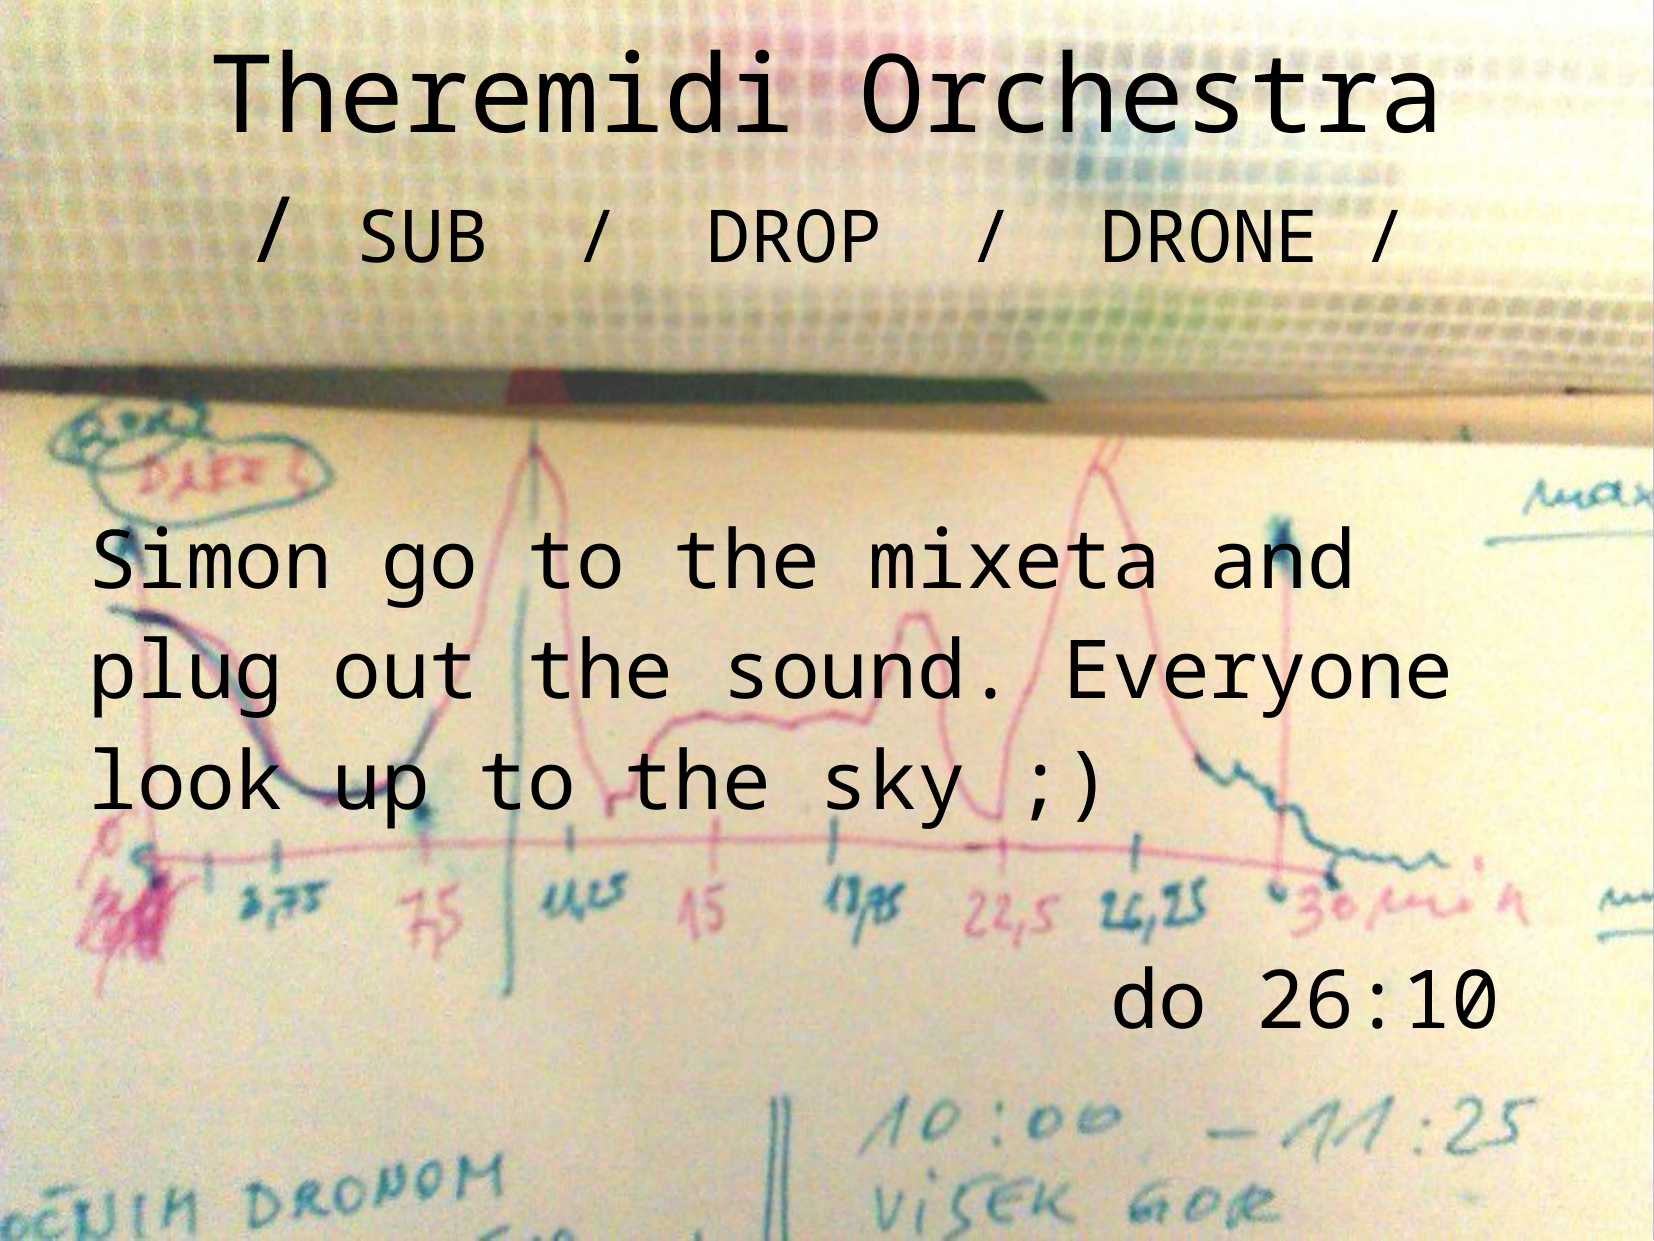

# Theremidi Orchestra / SUB / DROP / DRONE /
Simon go to the mixeta and plug out the sound. Everyone look up to the sky ;)
do 26:10